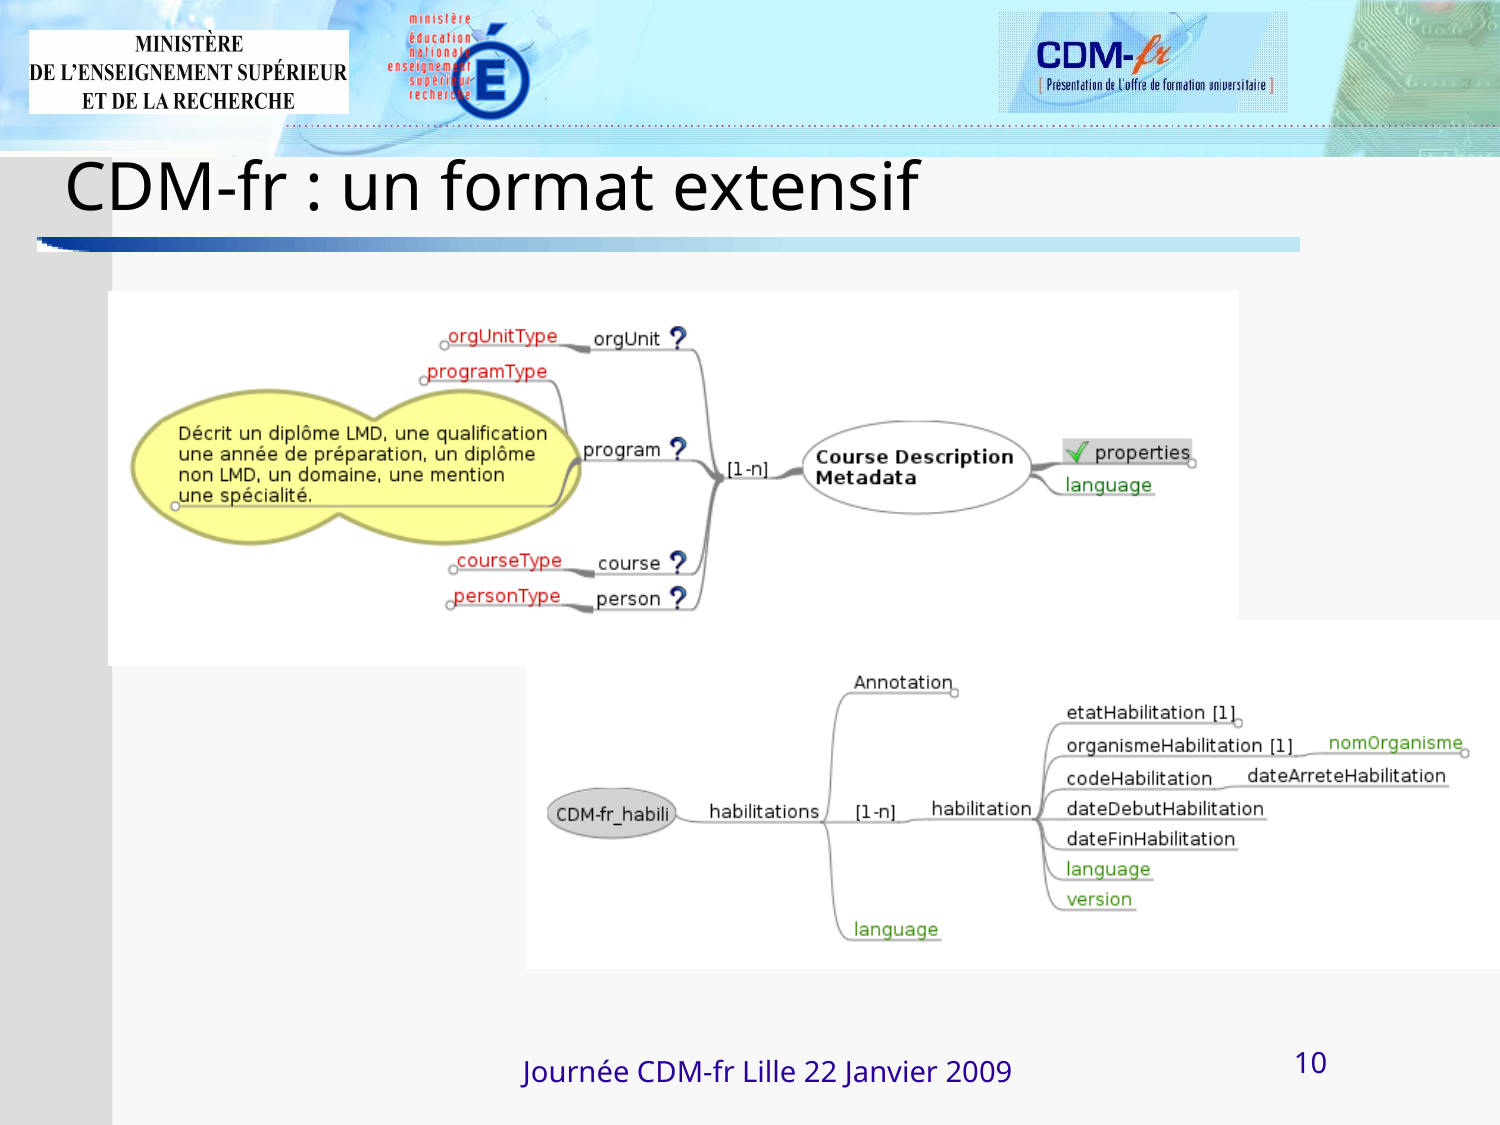

# CDM-fr : un format extensif
Journée C2i-1, Paris 16 déc 2004
10